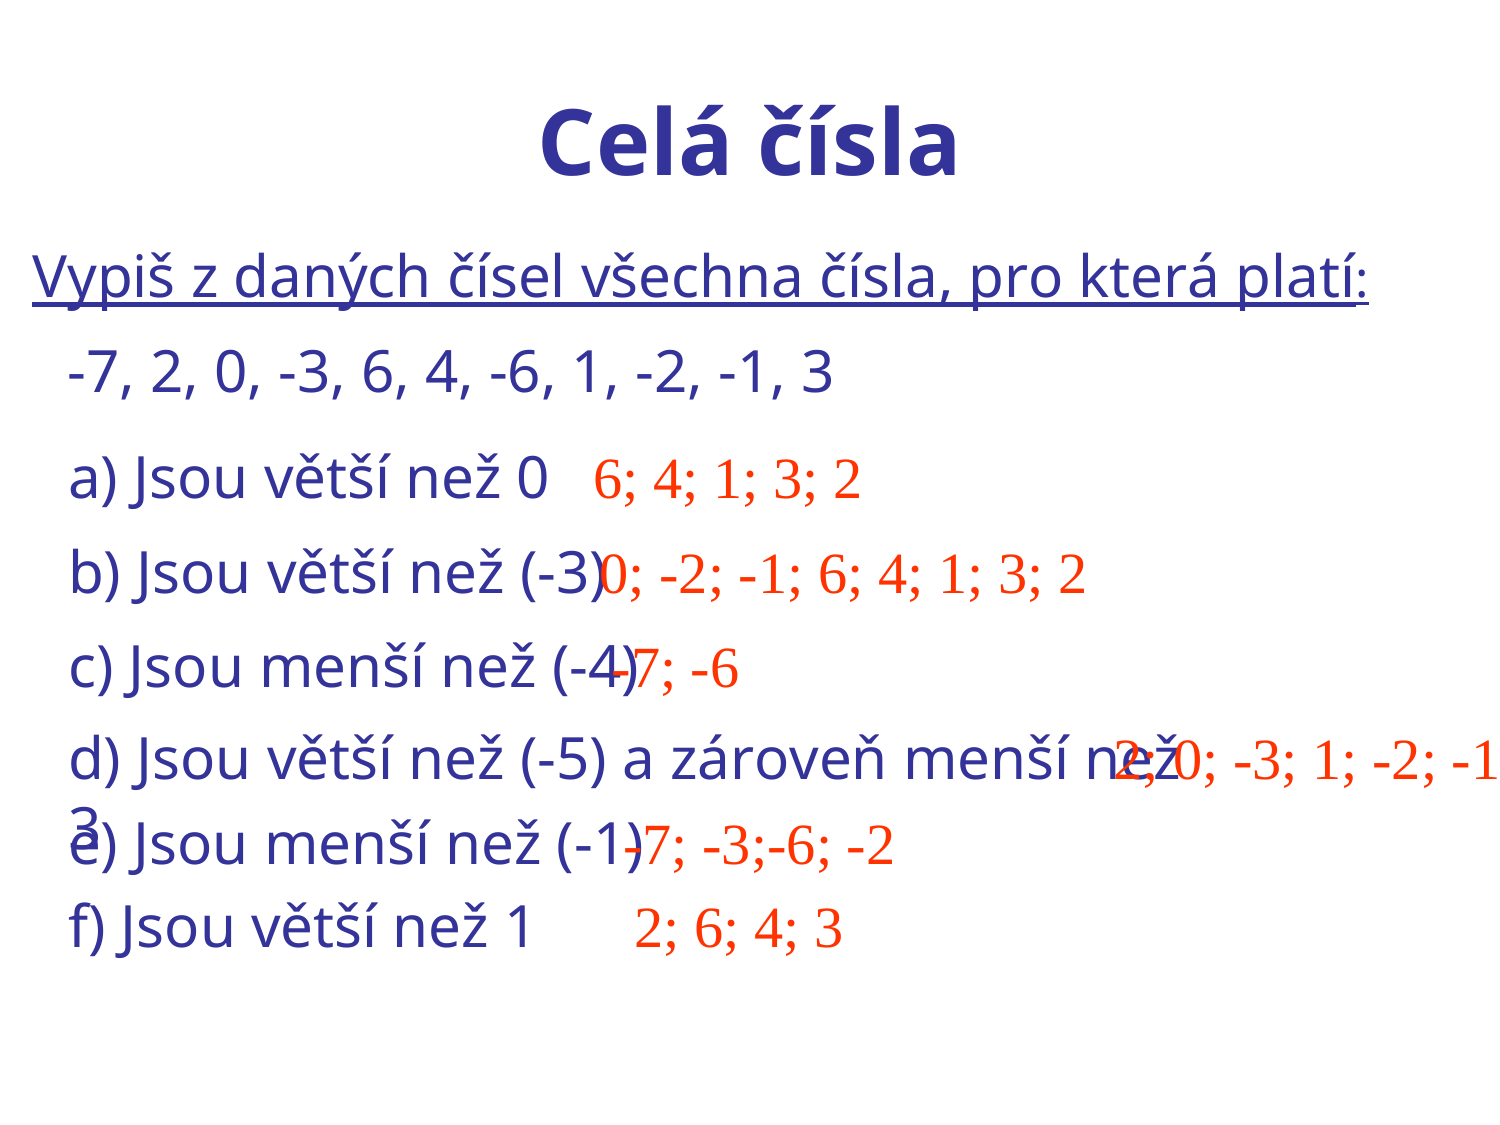

# Celá čísla
Vypiš z daných čísel všechna čísla, pro která platí:
-7, 2, 0, -3, 6, 4, -6, 1, -2, -1, 3
a) Jsou větší než 0
6; 4; 1; 3; 2
b) Jsou větší než (-3)
0; -2; -1; 6; 4; 1; 3; 2
c) Jsou menší než (-4)
-7; -6
d) Jsou větší než (-5) a zároveň menší než 3
2; 0; -3; 1; -2; -1
e) Jsou menší než (-1)
-7; -3;-6; -2
f) Jsou větší než 1
2; 6; 4; 3